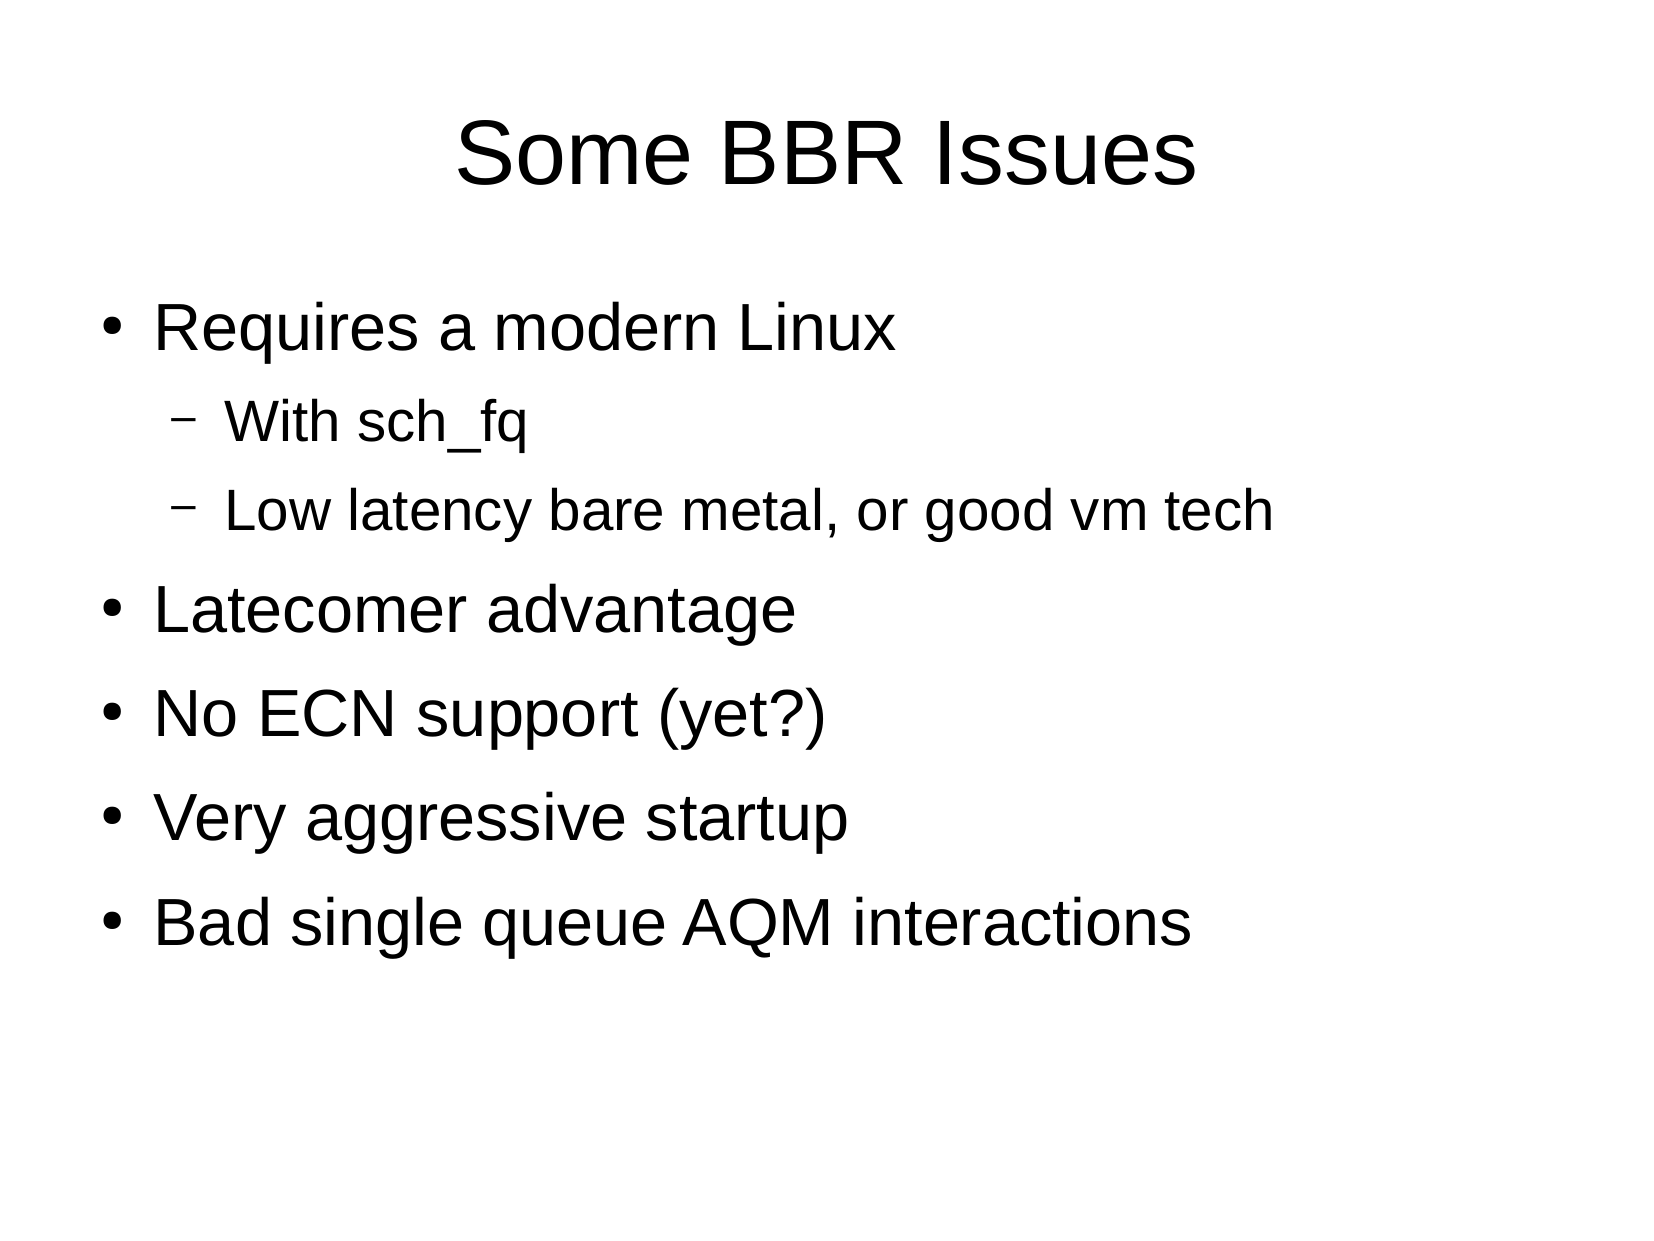

# Some BBR Issues
Requires a modern Linux
With sch_fq
Low latency bare metal, or good vm tech
Latecomer advantage
No ECN support (yet?)
Very aggressive startup
Bad single queue AQM interactions